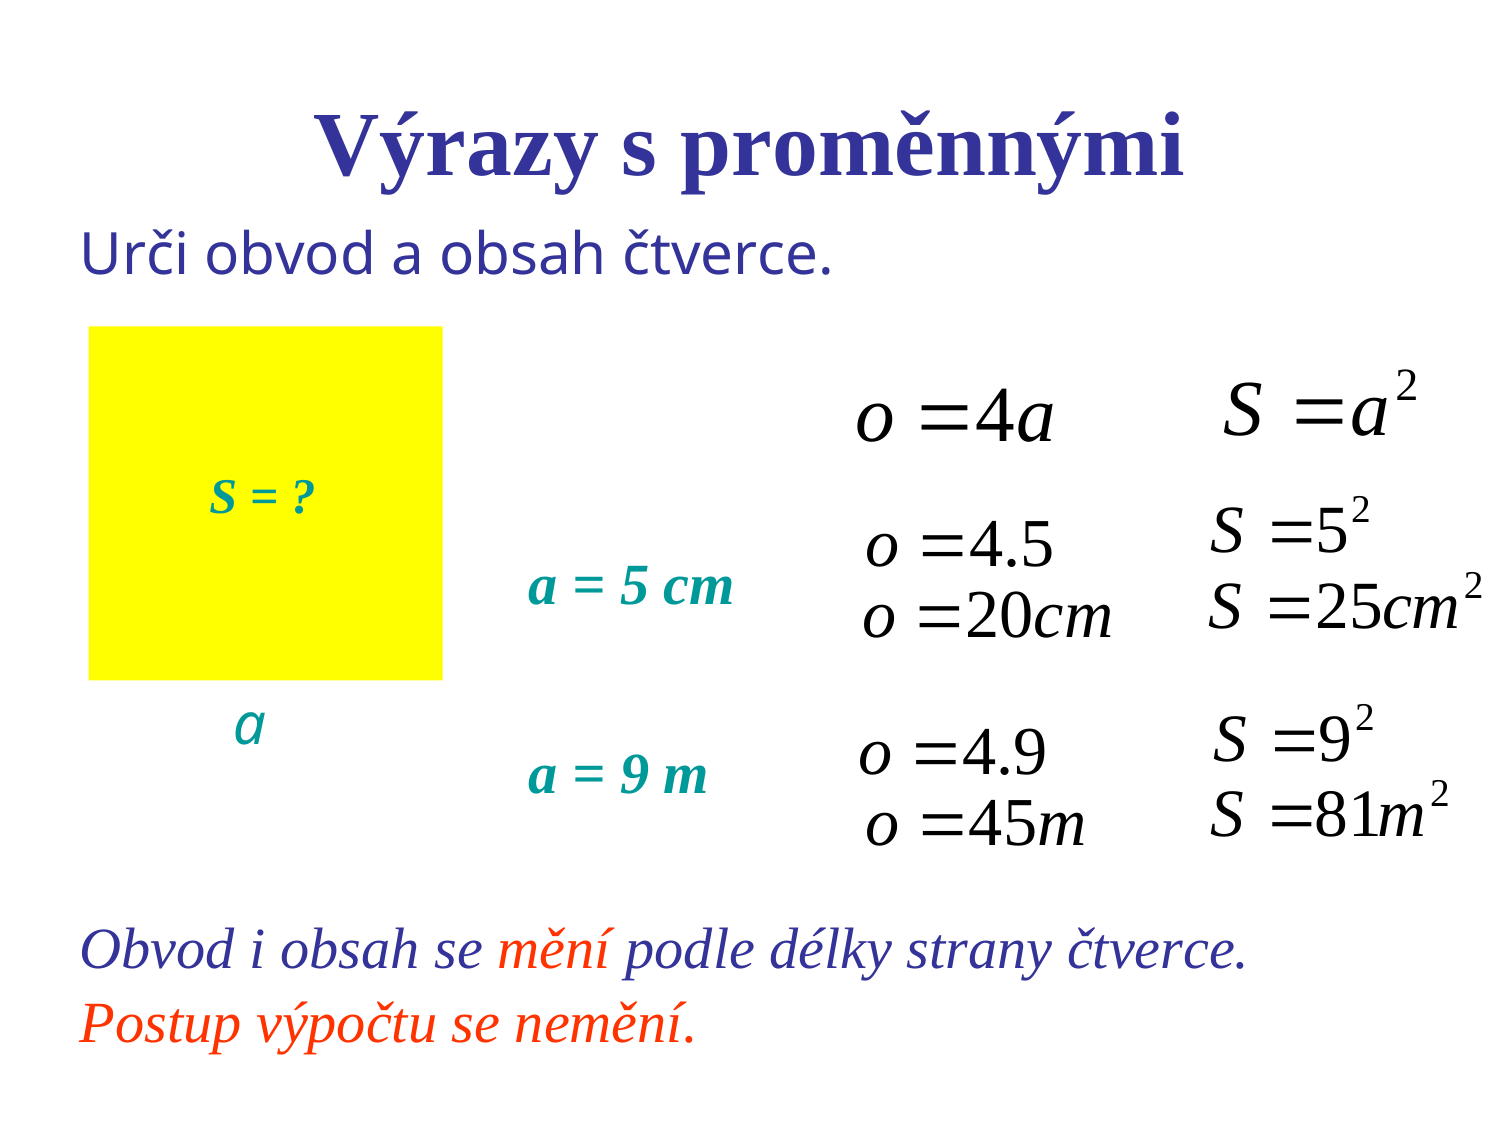

Výrazy s proměnnými
Urči obvod a obsah čtverce.
S = ?
a = 5 cm
a
a = 9 m
Obvod i obsah se mění podle délky strany čtverce.
Postup výpočtu se nemění.